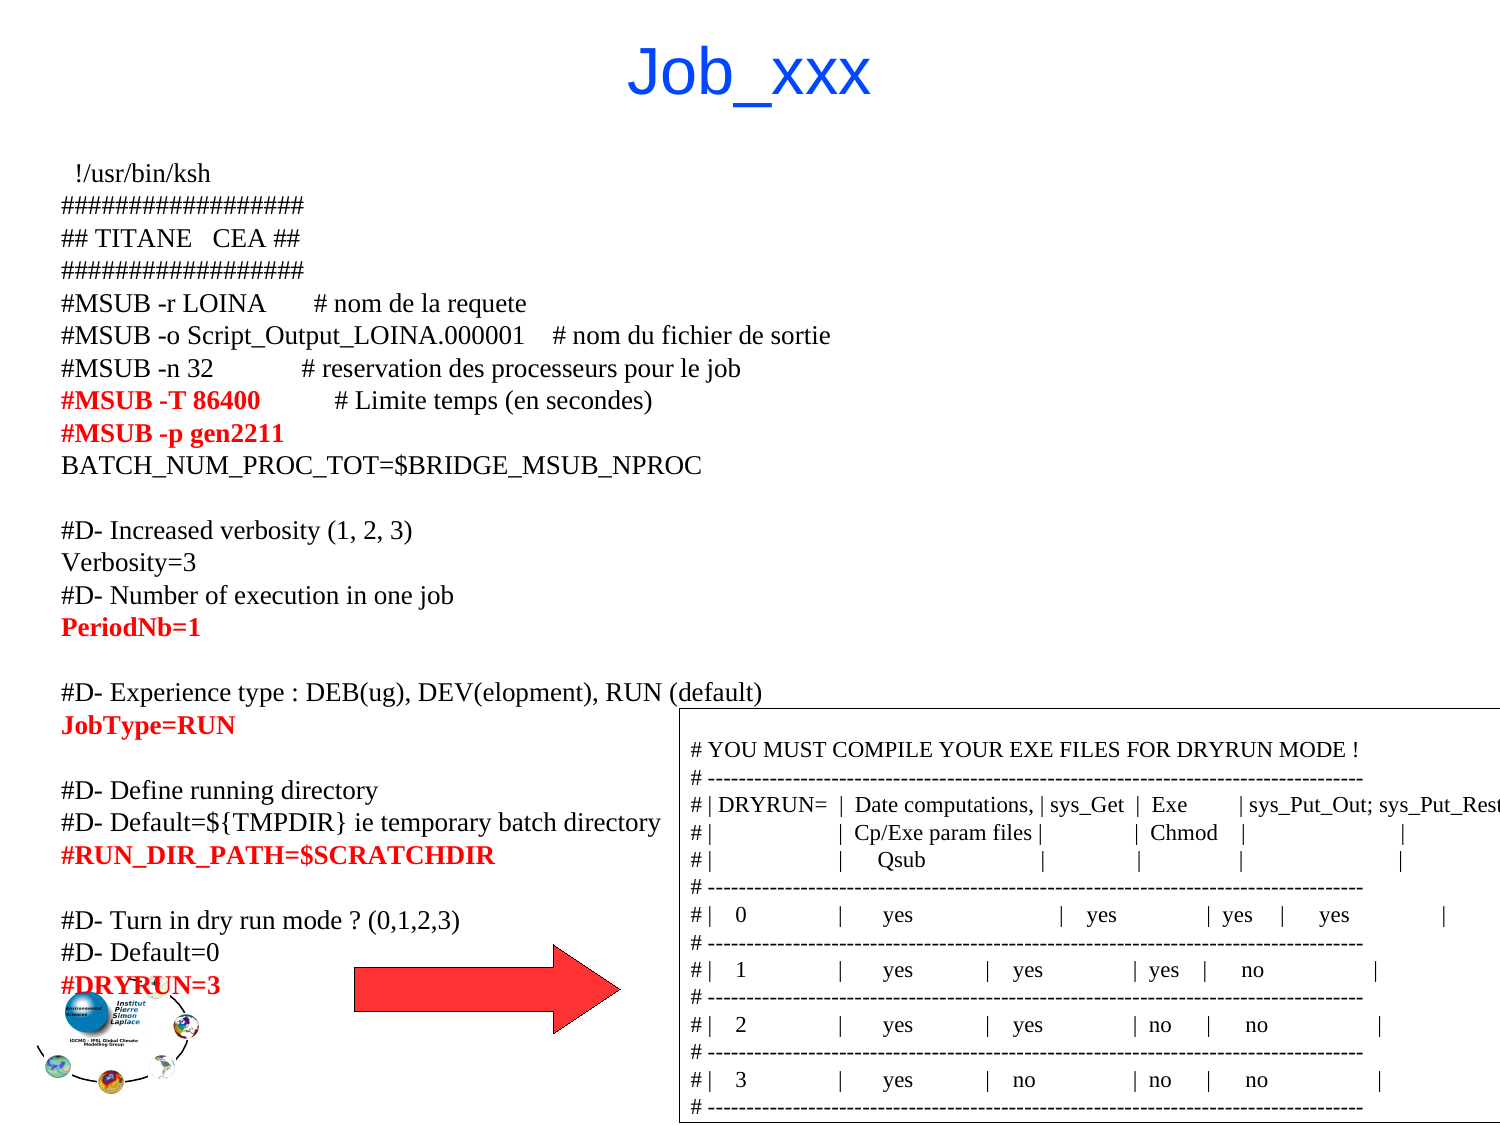

# Job_xxx
#!/usr/bin/ksh
##################
## TITANE CEA ##
##################
#MSUB -r LOINA # nom de la requete
#MSUB -o Script_Output_LOINA.000001 # nom du fichier de sortie
#MSUB -n 32 # reservation des processeurs pour le job
#MSUB -T 86400 # Limite temps (en secondes)
#MSUB -p gen2211
BATCH_NUM_PROC_TOT=$BRIDGE_MSUB_NPROC
#D- Increased verbosity (1, 2, 3)
Verbosity=3
#D- Number of execution in one job
PeriodNb=1
#D- Experience type : DEB(ug), DEV(elopment), RUN (default)
JobType=RUN
#D- Define running directory
#D- Default=${TMPDIR} ie temporary batch directory
#RUN_DIR_PATH=$SCRATCHDIR
#D- Turn in dry run mode ? (0,1,2,3)
#D- Default=0
#DRYRUN=3
# YOU MUST COMPILE YOUR EXE FILES FOR DRYRUN MODE !
# -------------------------------------------------------------------------------------
# | DRYRUN= | Date computations, | sys_Get | Exe | sys_Put_Out; sys_Put_Rest |
# | | Cp/Exe param files | | Chmod | |
# | | Qsub | | | |
# -------------------------------------------------------------------------------------
# | 0		| yes 		| yes		| yes	| yes |
# -------------------------------------------------------------------------------------
# | 1 		| yes 	| yes 	| yes | no |
# -------------------------------------------------------------------------------------
# | 2 	| yes 	| yes 	| no 	| no |
# -------------------------------------------------------------------------------------
# | 3 	| yes 	| no 	| no 	| no |
# -------------------------------------------------------------------------------------